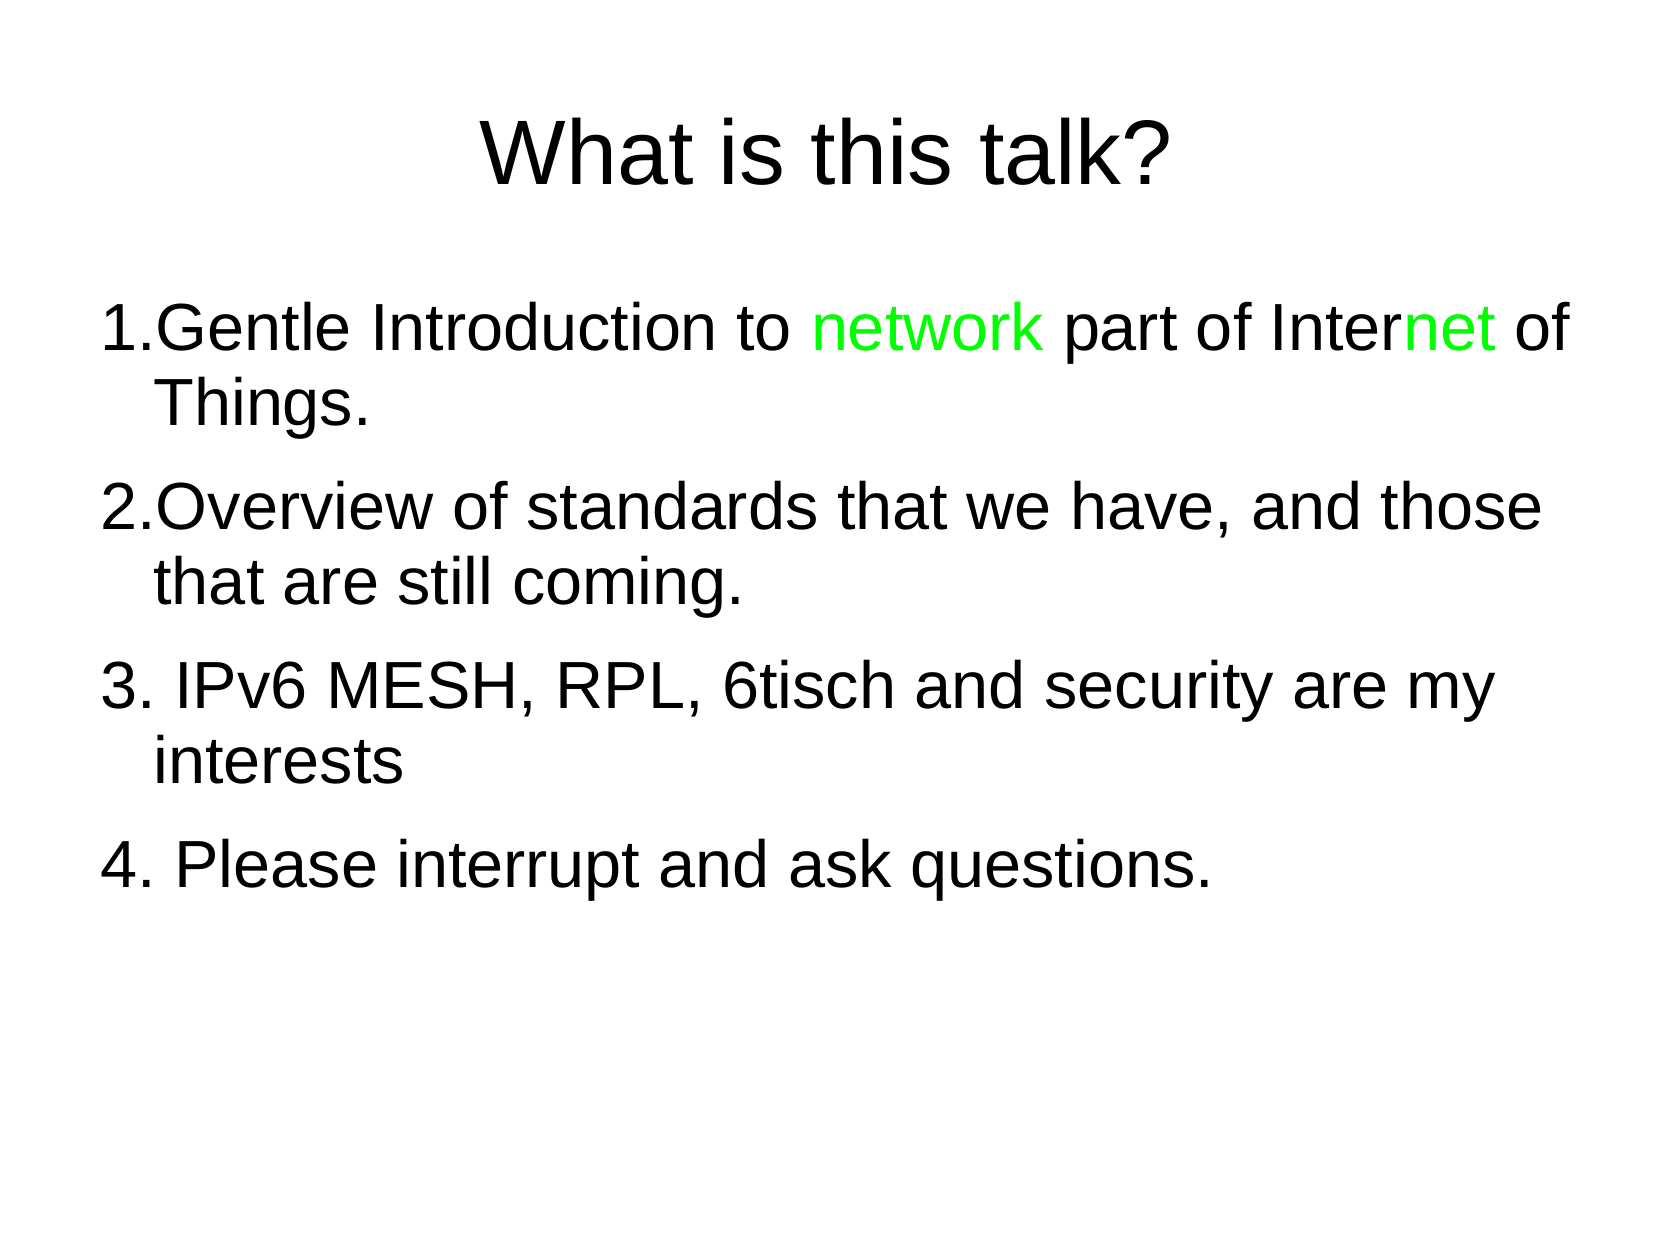

# What is this talk?
Gentle Introduction to network part of Internet of Things.
Overview of standards that we have, and those that are still coming.
 IPv6 MESH, RPL, 6tisch and security are my interests
 Please interrupt and ask questions.